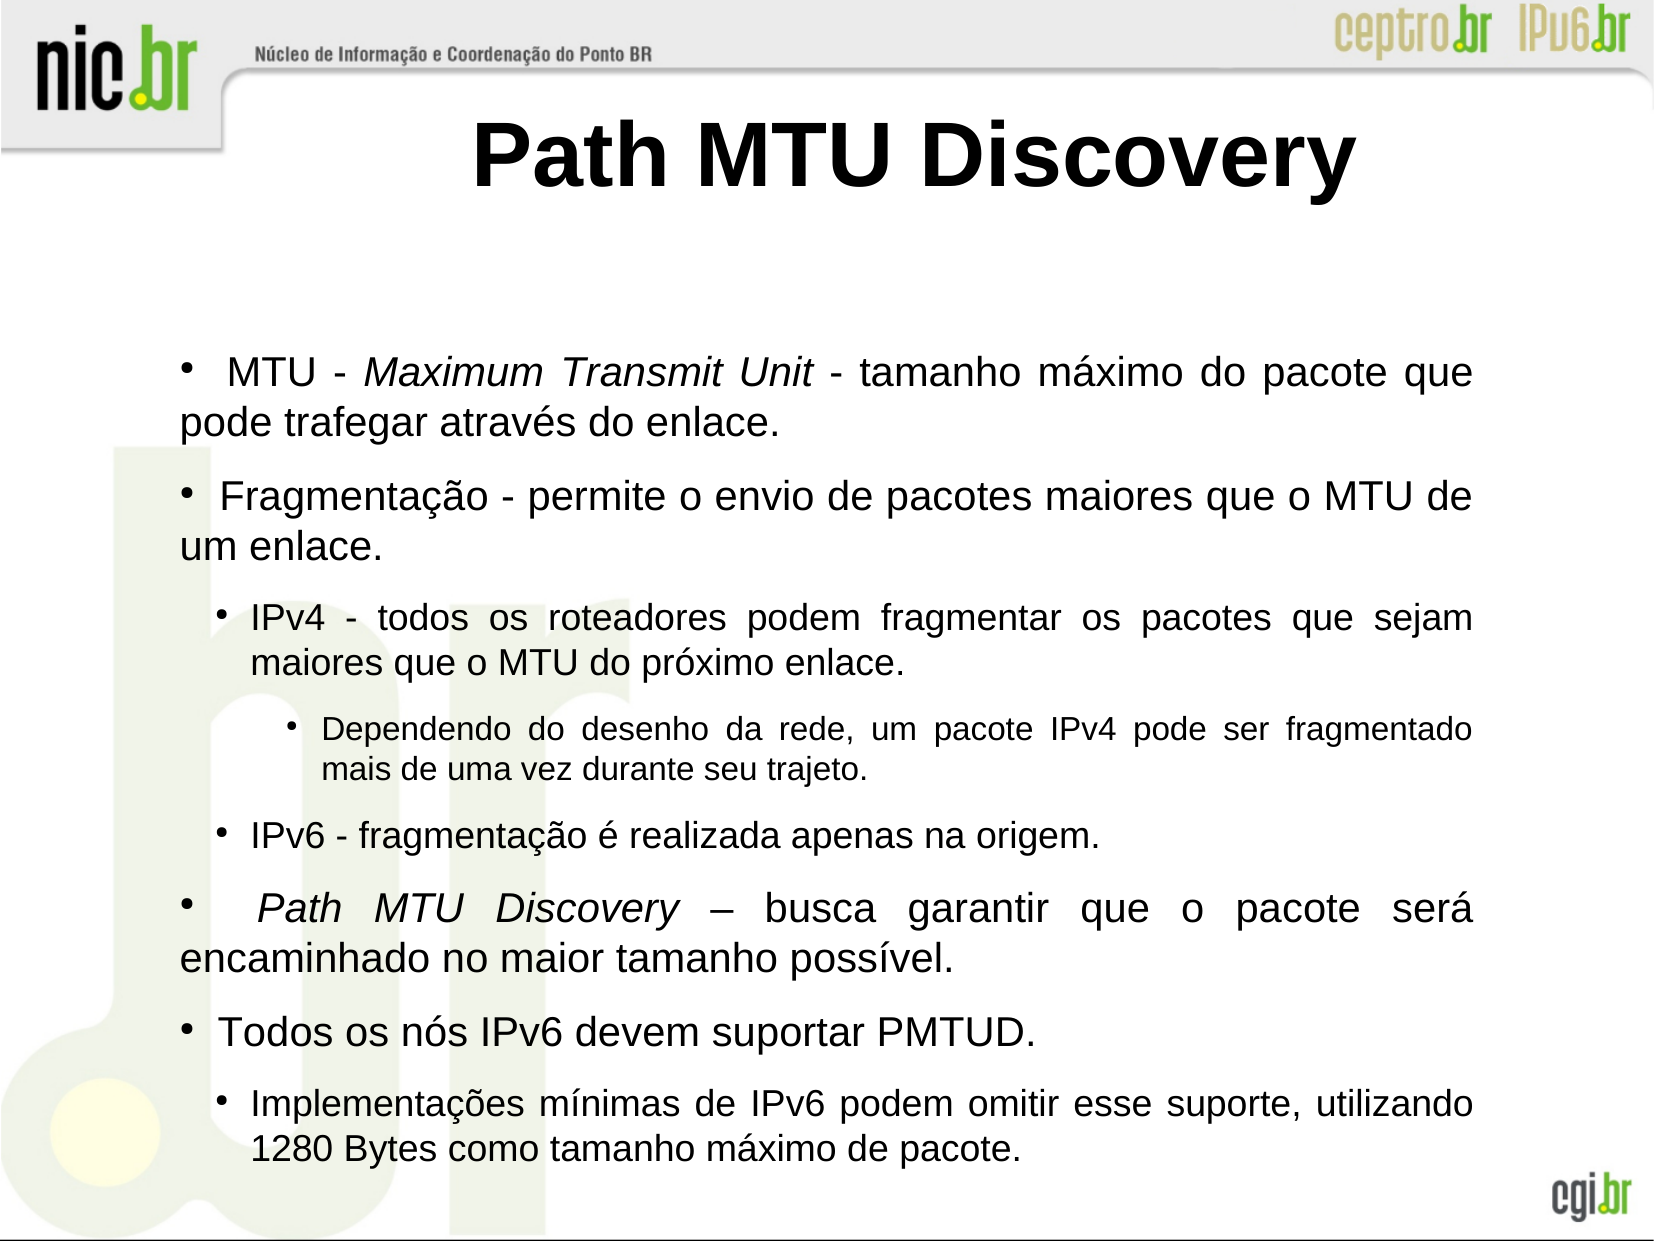

Path MTU Discovery
 MTU - Maximum Transmit Unit - tamanho máximo do pacote que pode trafegar através do enlace.
 Fragmentação - permite o envio de pacotes maiores que o MTU de um enlace.
IPv4 - todos os roteadores podem fragmentar os pacotes que sejam maiores que o MTU do próximo enlace.
Dependendo do desenho da rede, um pacote IPv4 pode ser fragmentado mais de uma vez durante seu trajeto.
IPv6 - fragmentação é realizada apenas na origem.
 Path MTU Discovery – busca garantir que o pacote será encaminhado no maior tamanho possível.
 Todos os nós IPv6 devem suportar PMTUD.
Implementações mínimas de IPv6 podem omitir esse suporte, utilizando 1280 Bytes como tamanho máximo de pacote.